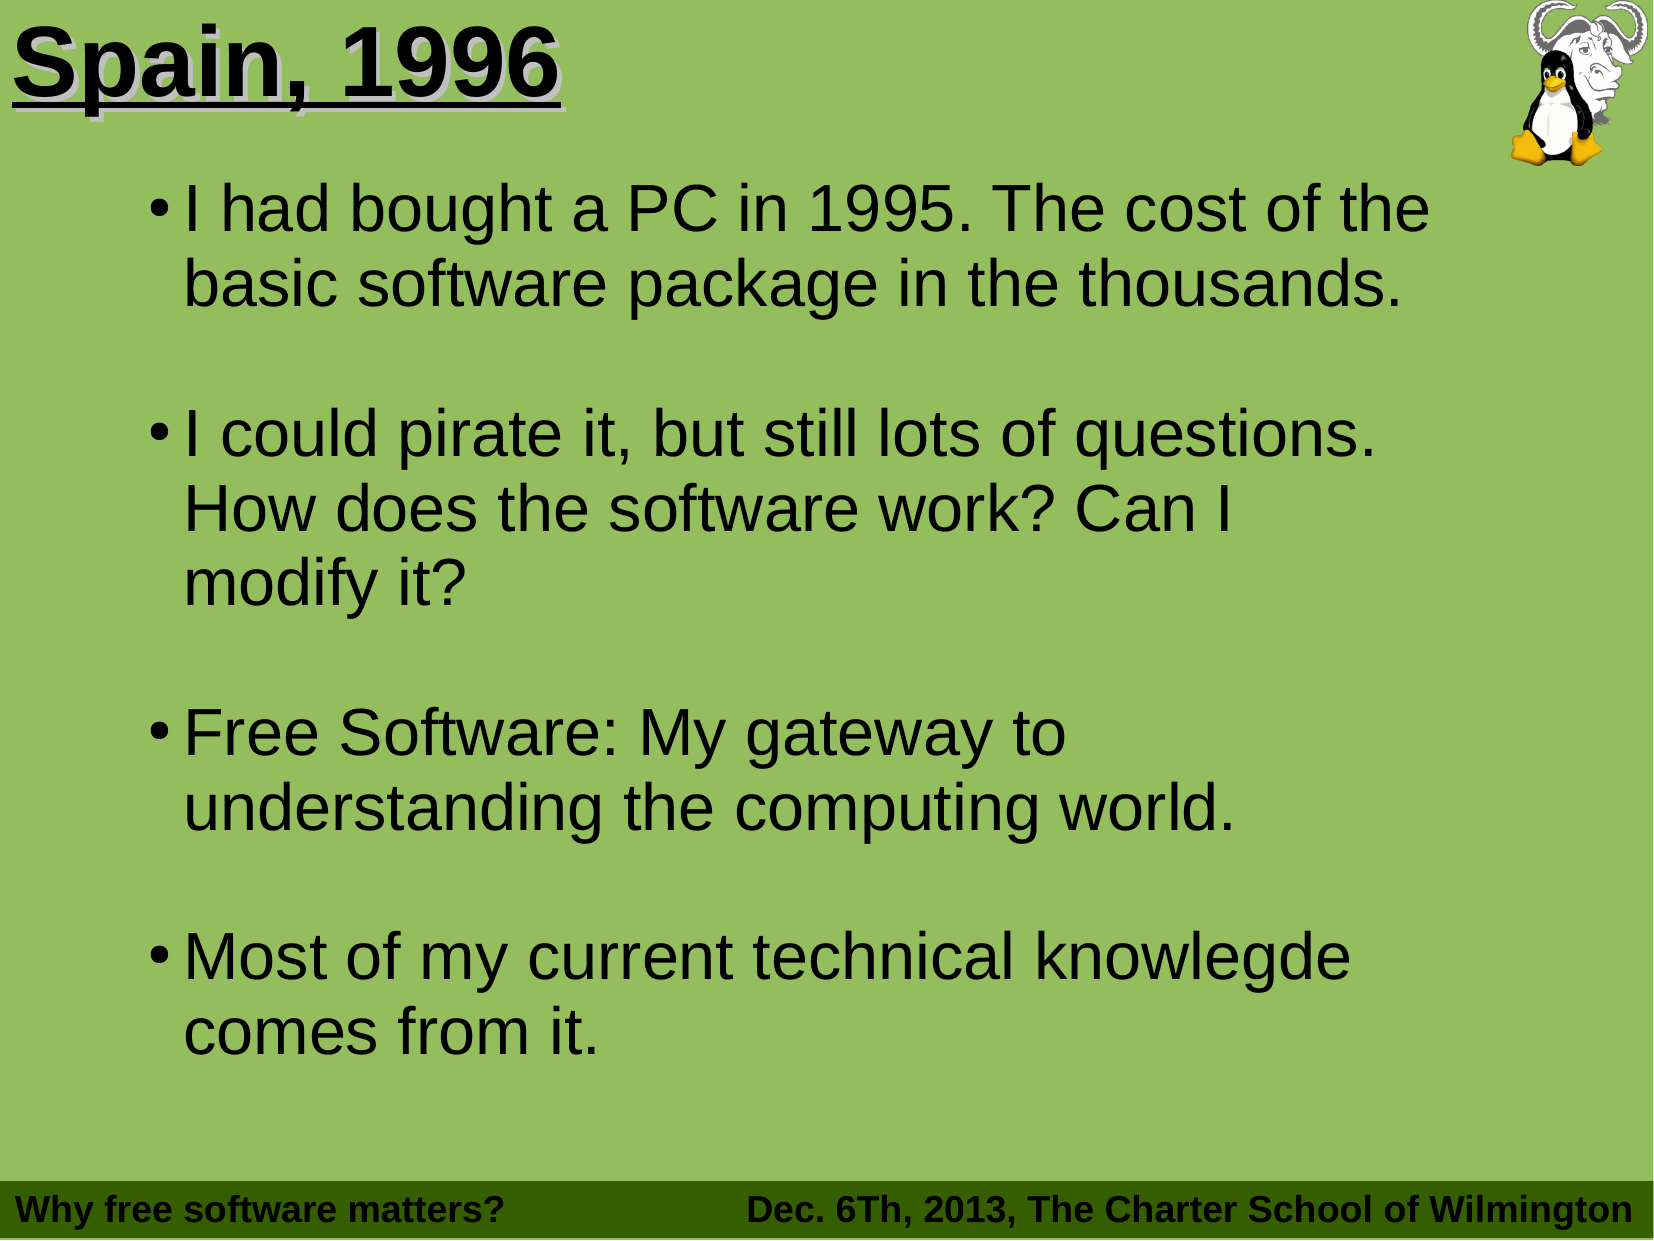

# Spain, 1996
I had bought a PC in 1995. The cost of the basic software package in the thousands.
I could pirate it, but still lots of questions. How does the software work? Can I modify it?
Free Software: My gateway to understanding the computing world.
Most of my current technical knowlegde comes from it.
Why free software matters? Dec. 6Th, 2013, The Charter School of Wilmington